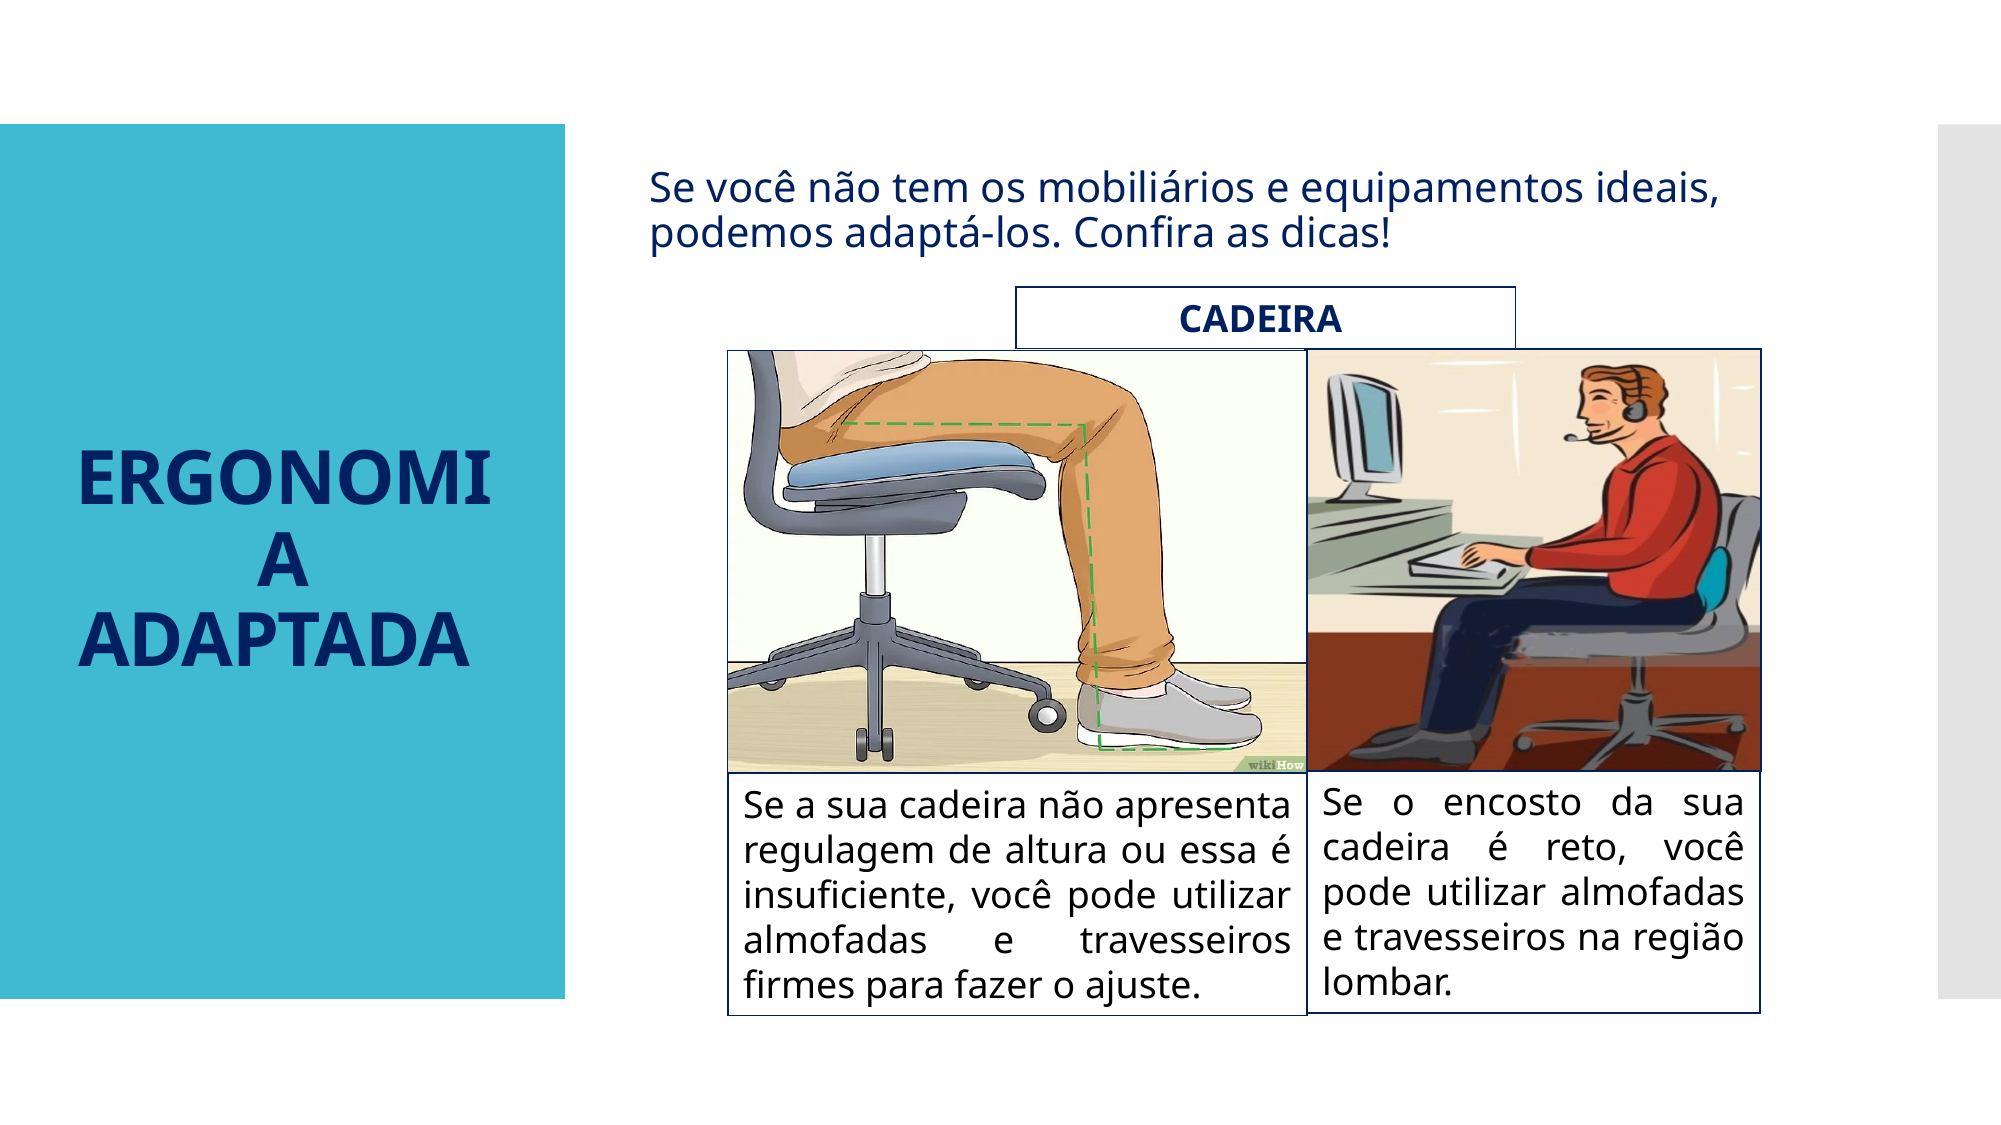

Se você não tem os mobiliários e equipamentos ideais, podemos adaptá-los. Confira as dicas!
# ERGONOMIA ADAPTADA
CADEIRA
Se o encosto da sua cadeira é reto, você pode utilizar almofadas e travesseiros na região lombar.
Se a sua cadeira não apresenta regulagem de altura ou essa é insuficiente, você pode utilizar almofadas e travesseiros firmes para fazer o ajuste.